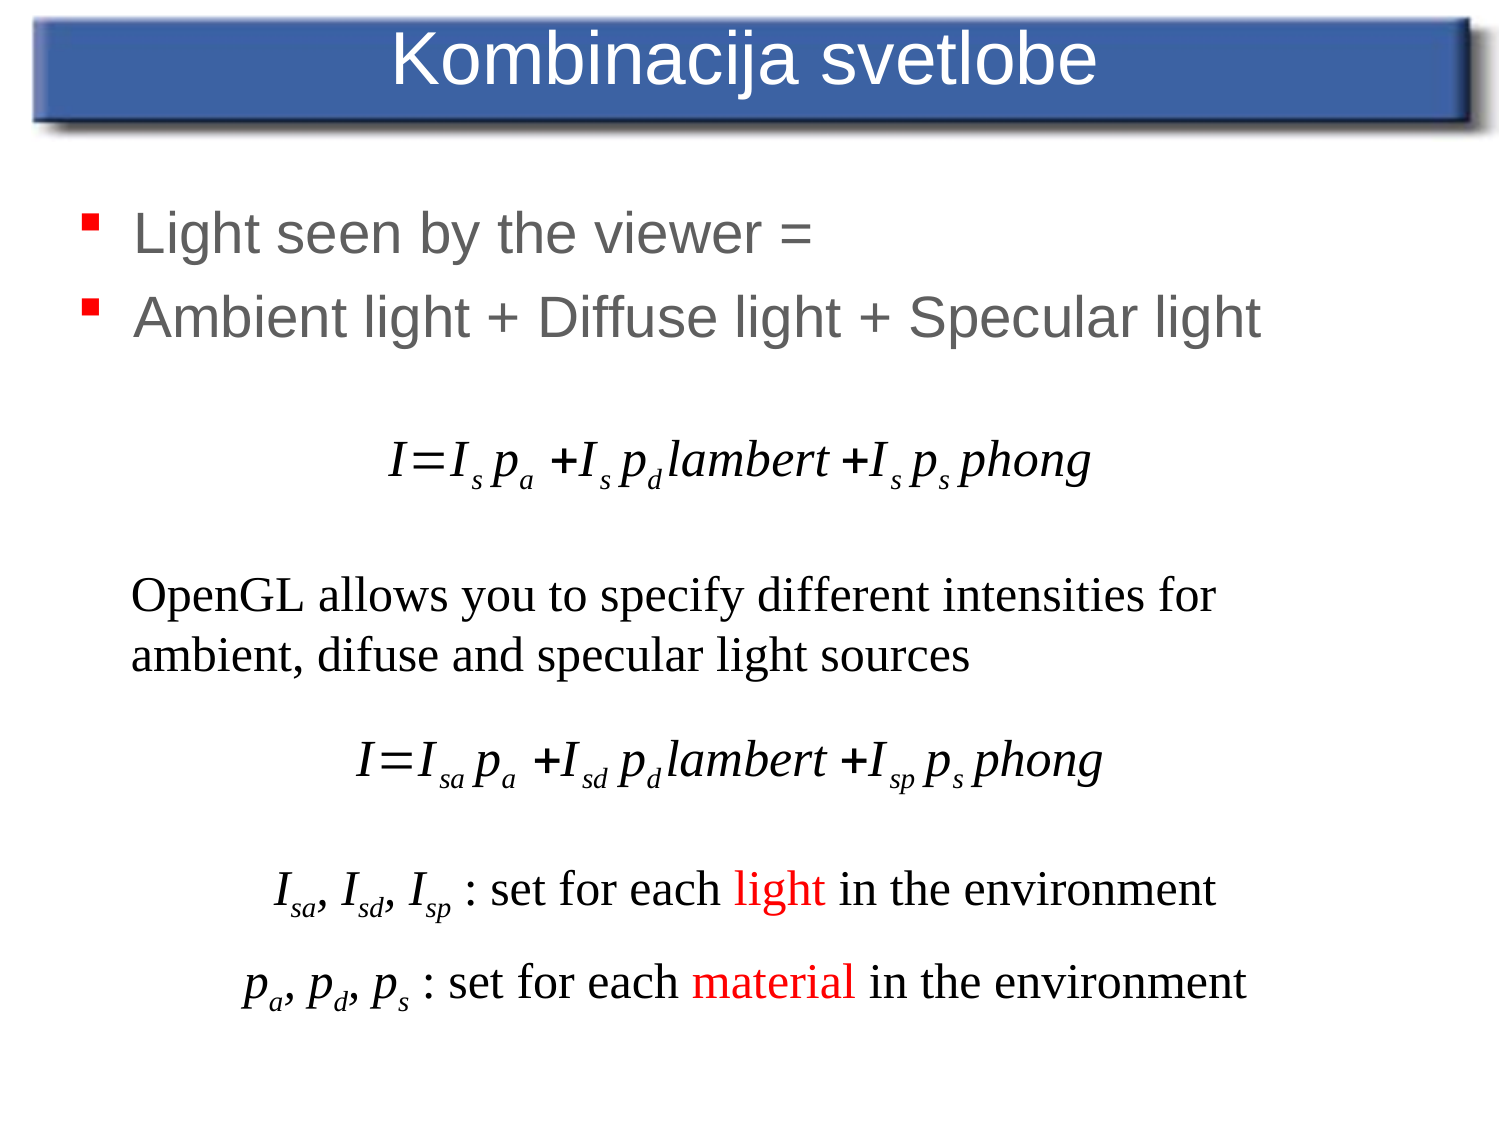

# Kombinacija svetlobe
Light seen by the viewer =
Ambient light + Diffuse light + Specular light
OpenGL allows you to specify different intensities for ambient, difuse and specular light sources
Isa, Isd, Isp : set for each light in the environment
pa, pd, ps : set for each material in the environment